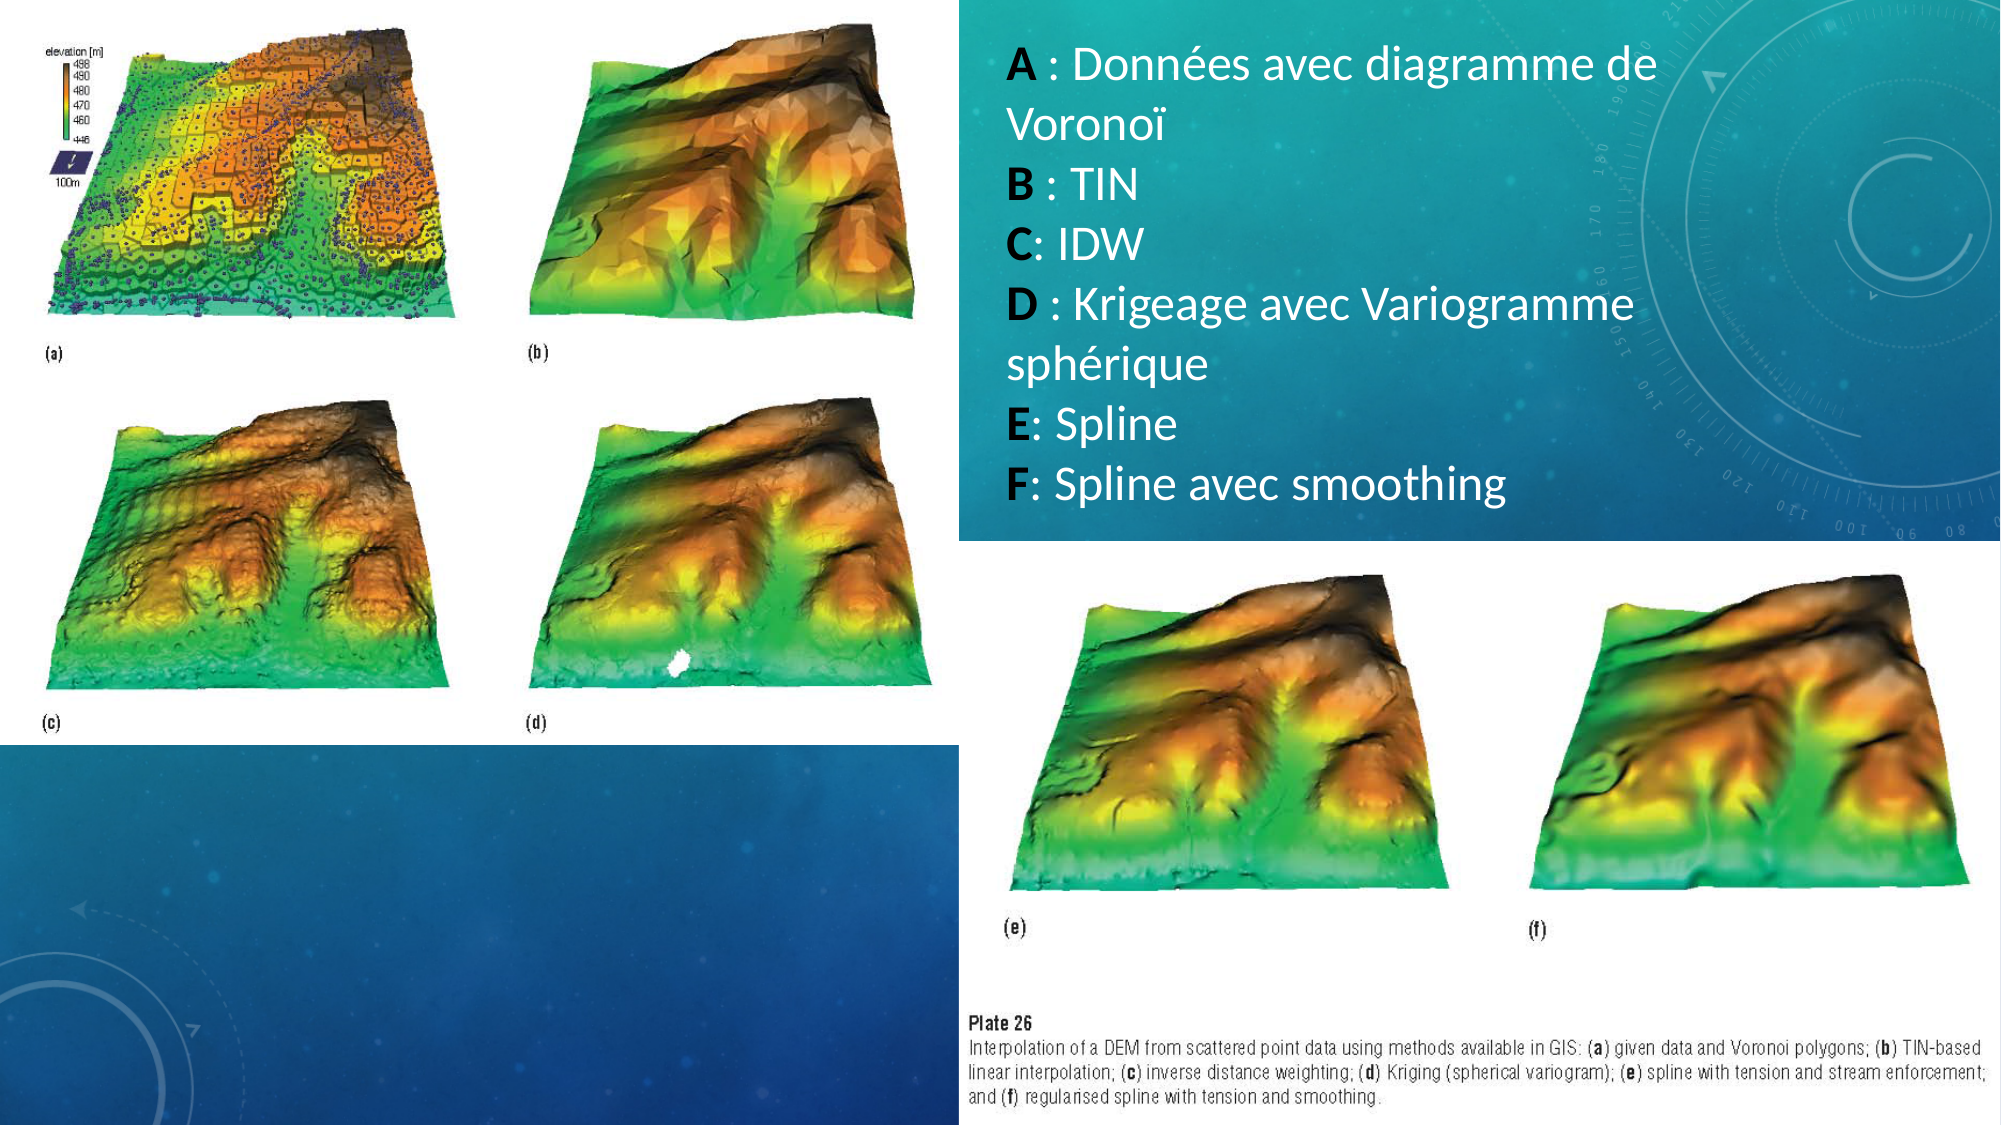

A : Données avec diagramme de Voronoï
B : TIN
C: IDW
D : Krigeage avec Variogramme sphérique
E: Spline
F: Spline avec smoothing